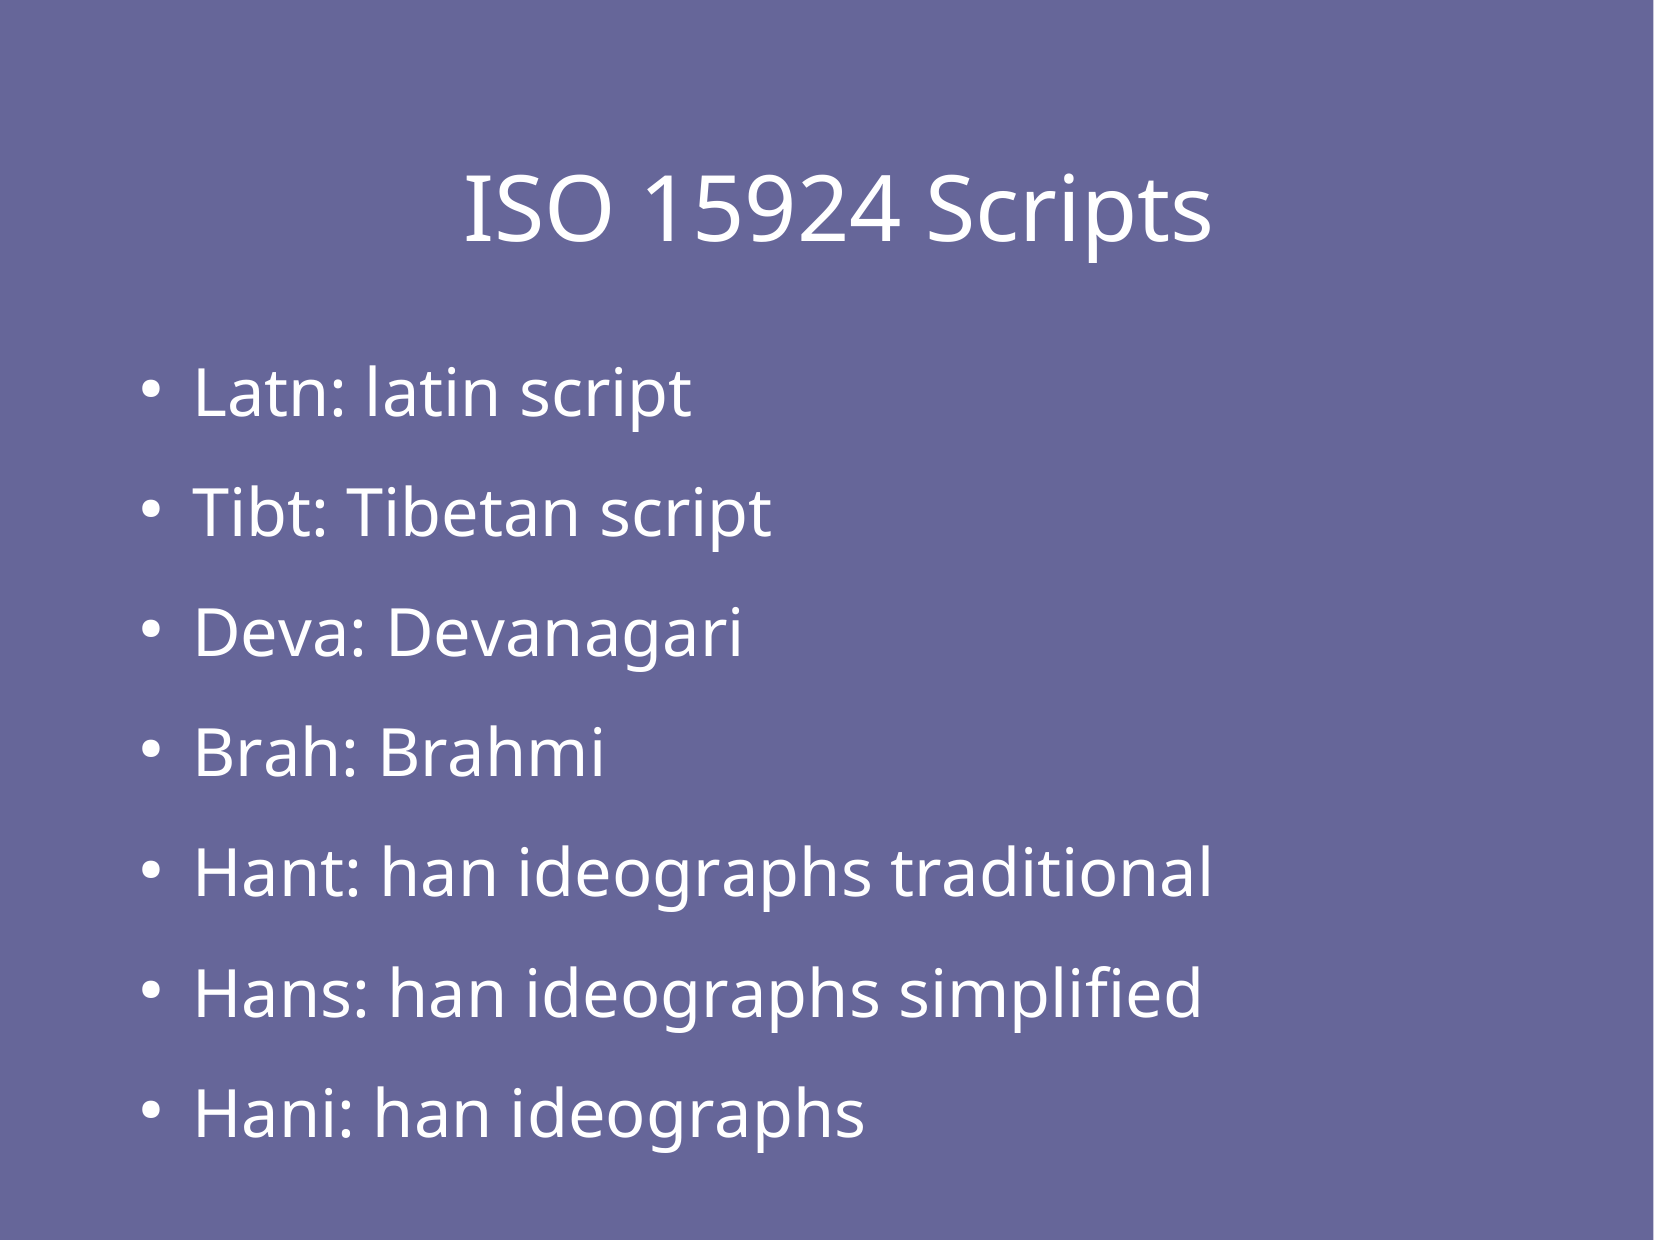

# ISO 15924 Scripts
Latn: latin script
Tibt: Tibetan script
Deva: Devanagari
Brah: Brahmi
Hant: han ideographs traditional
Hans: han ideographs simplified
Hani: han ideographs